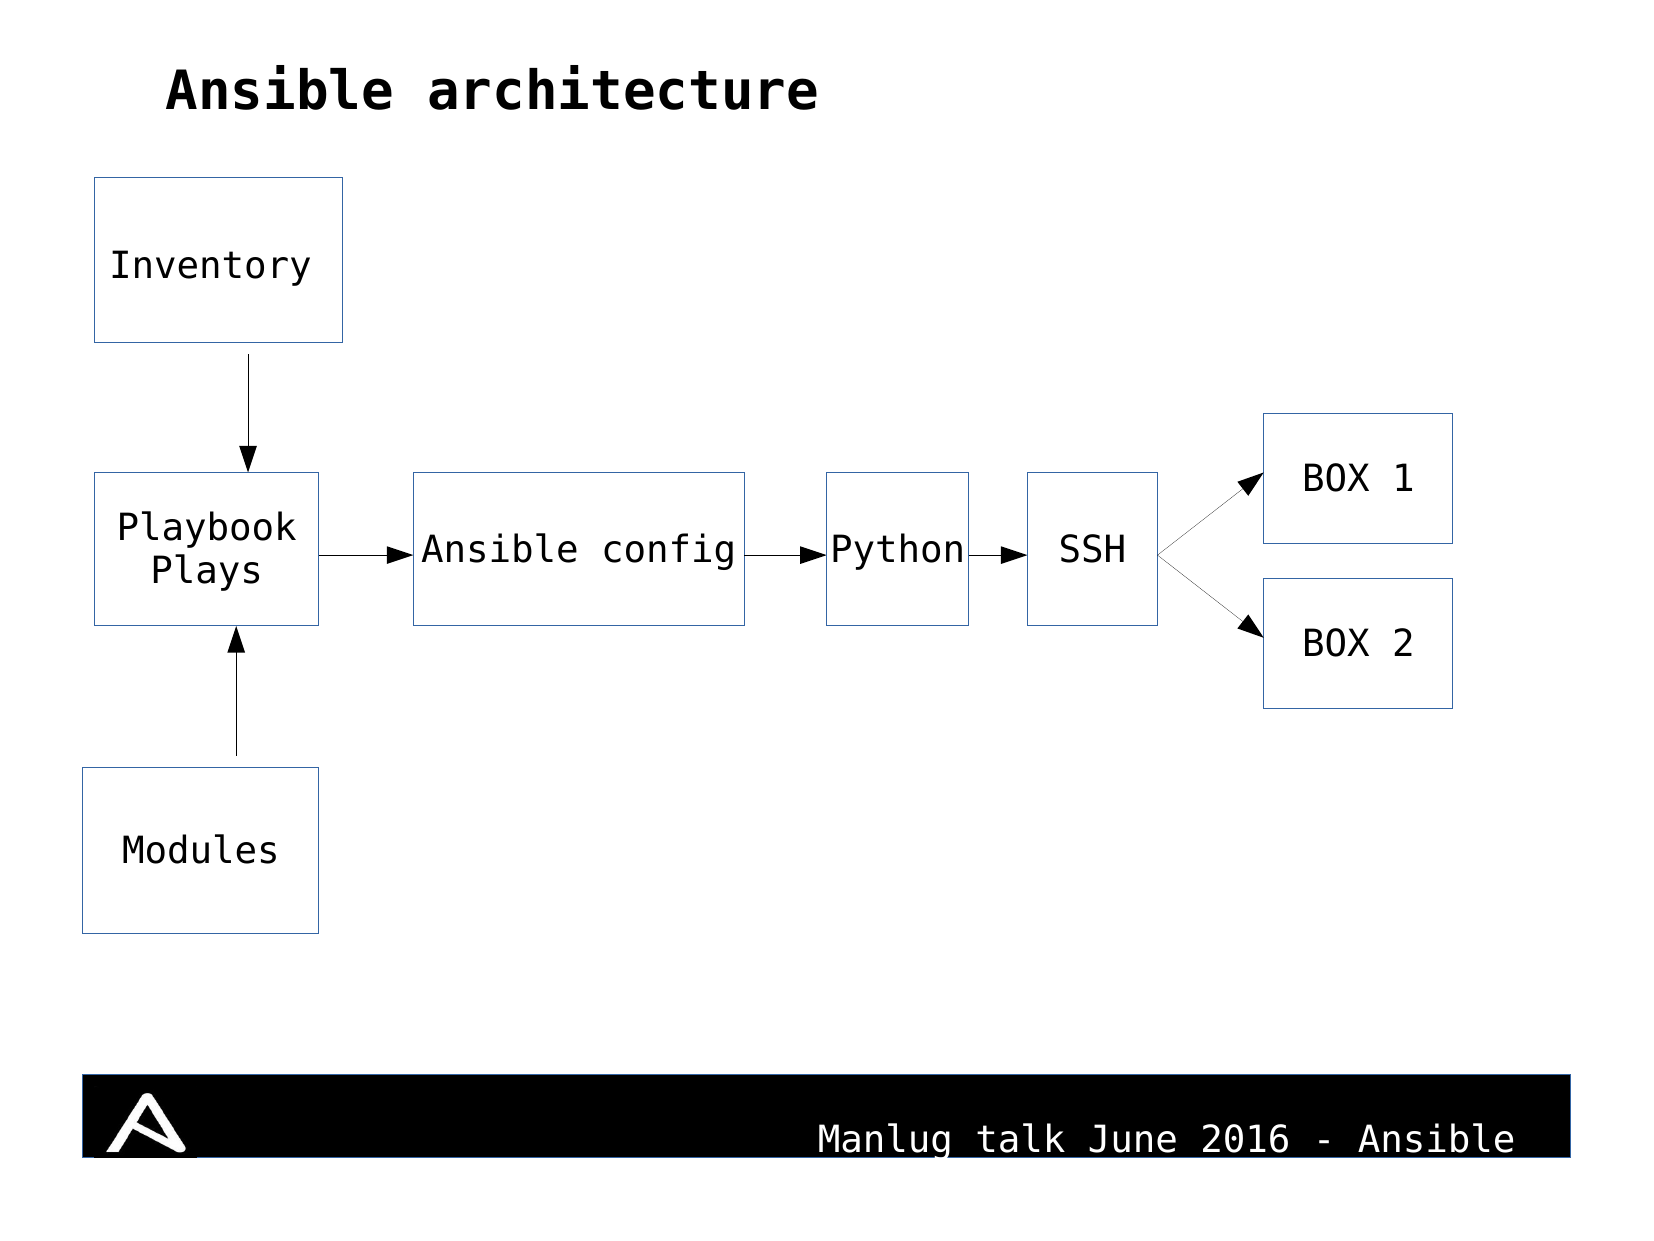

#
Ansible architecture
Inventory
BOX 1
Playbook
Plays
Ansible config
Python
SSH
BOX 2
Modules
Manlug talk June 2016 - Ansible